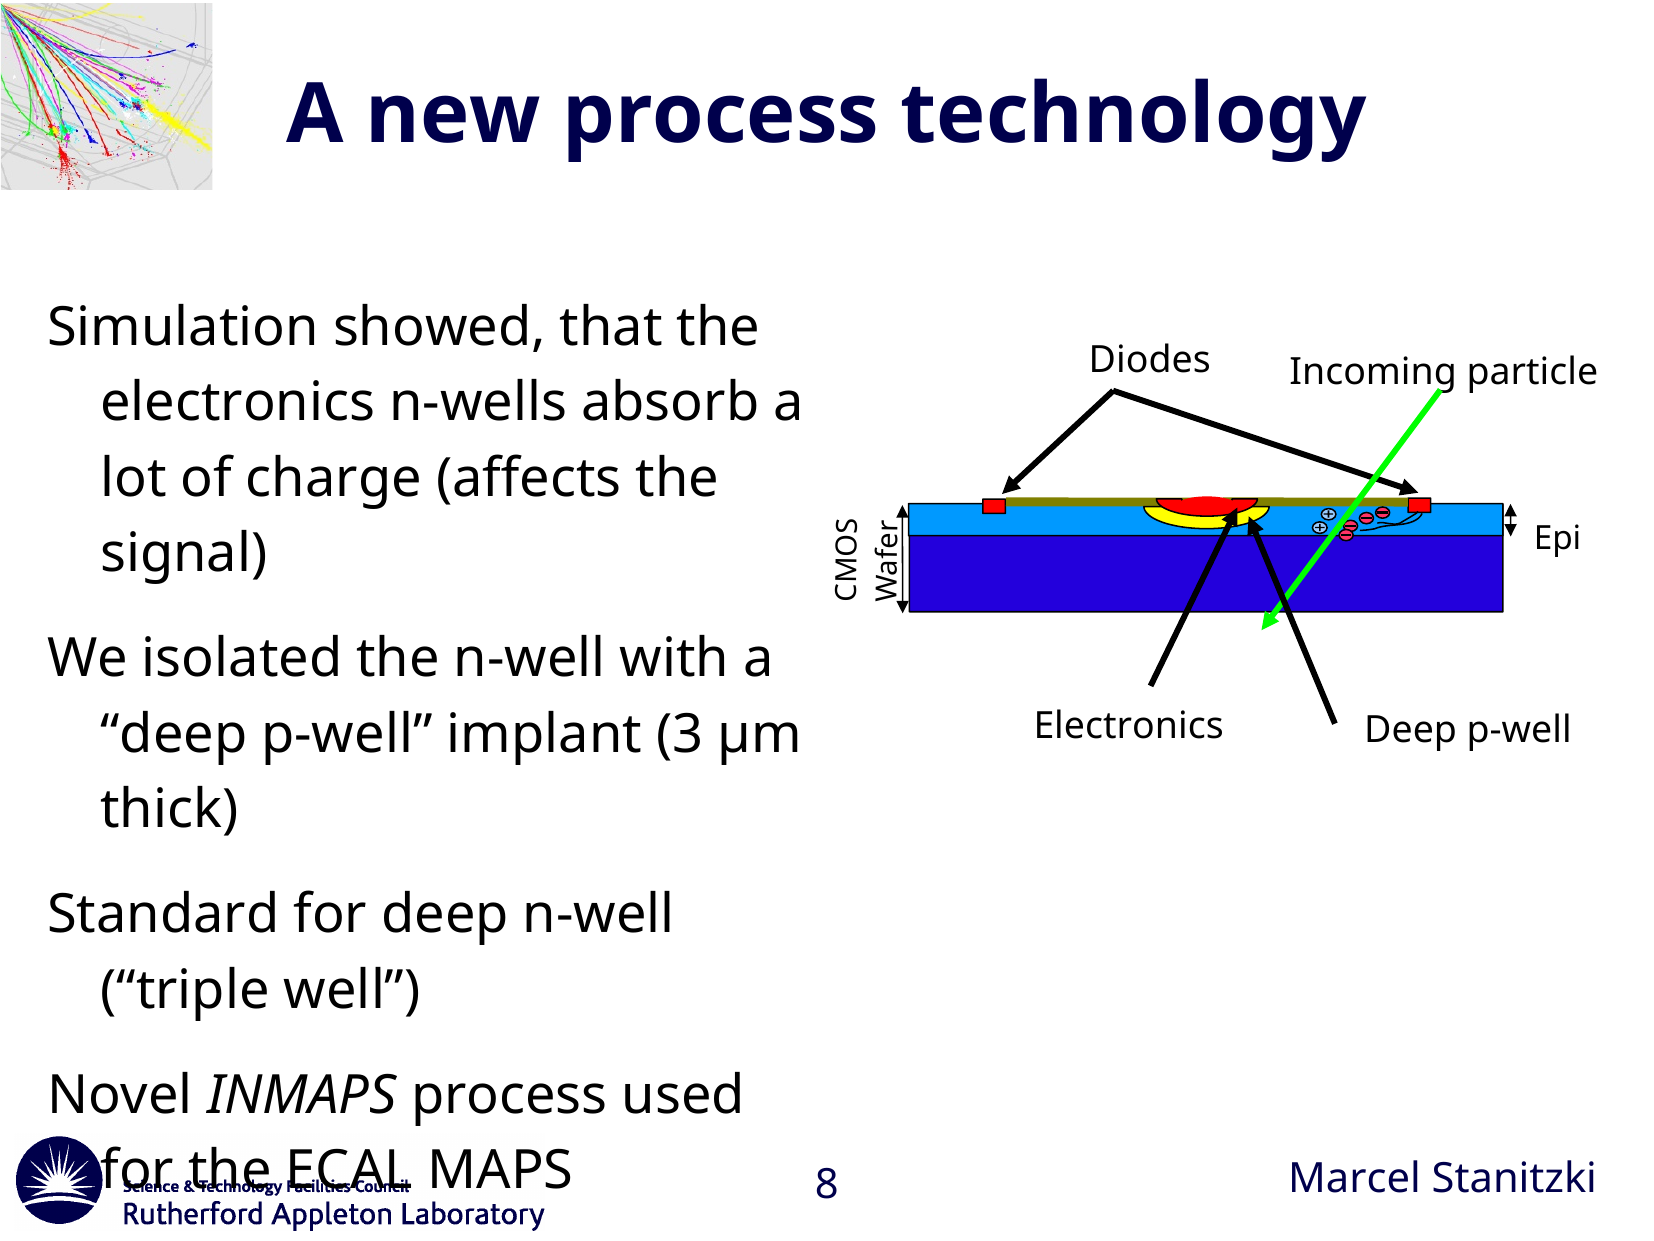

# A new process technology
Simulation showed, that the electronics n-wells absorb a lot of charge (affects the signal)
We isolated the n-well with a “deep p-well” implant (3 µm thick)
Standard for deep n-well (“triple well”)
Novel INMAPS process used for the ECAL MAPS
Diodes
Incoming particle
Epi
CMOS
Wafer
Electronics
Deep p-well